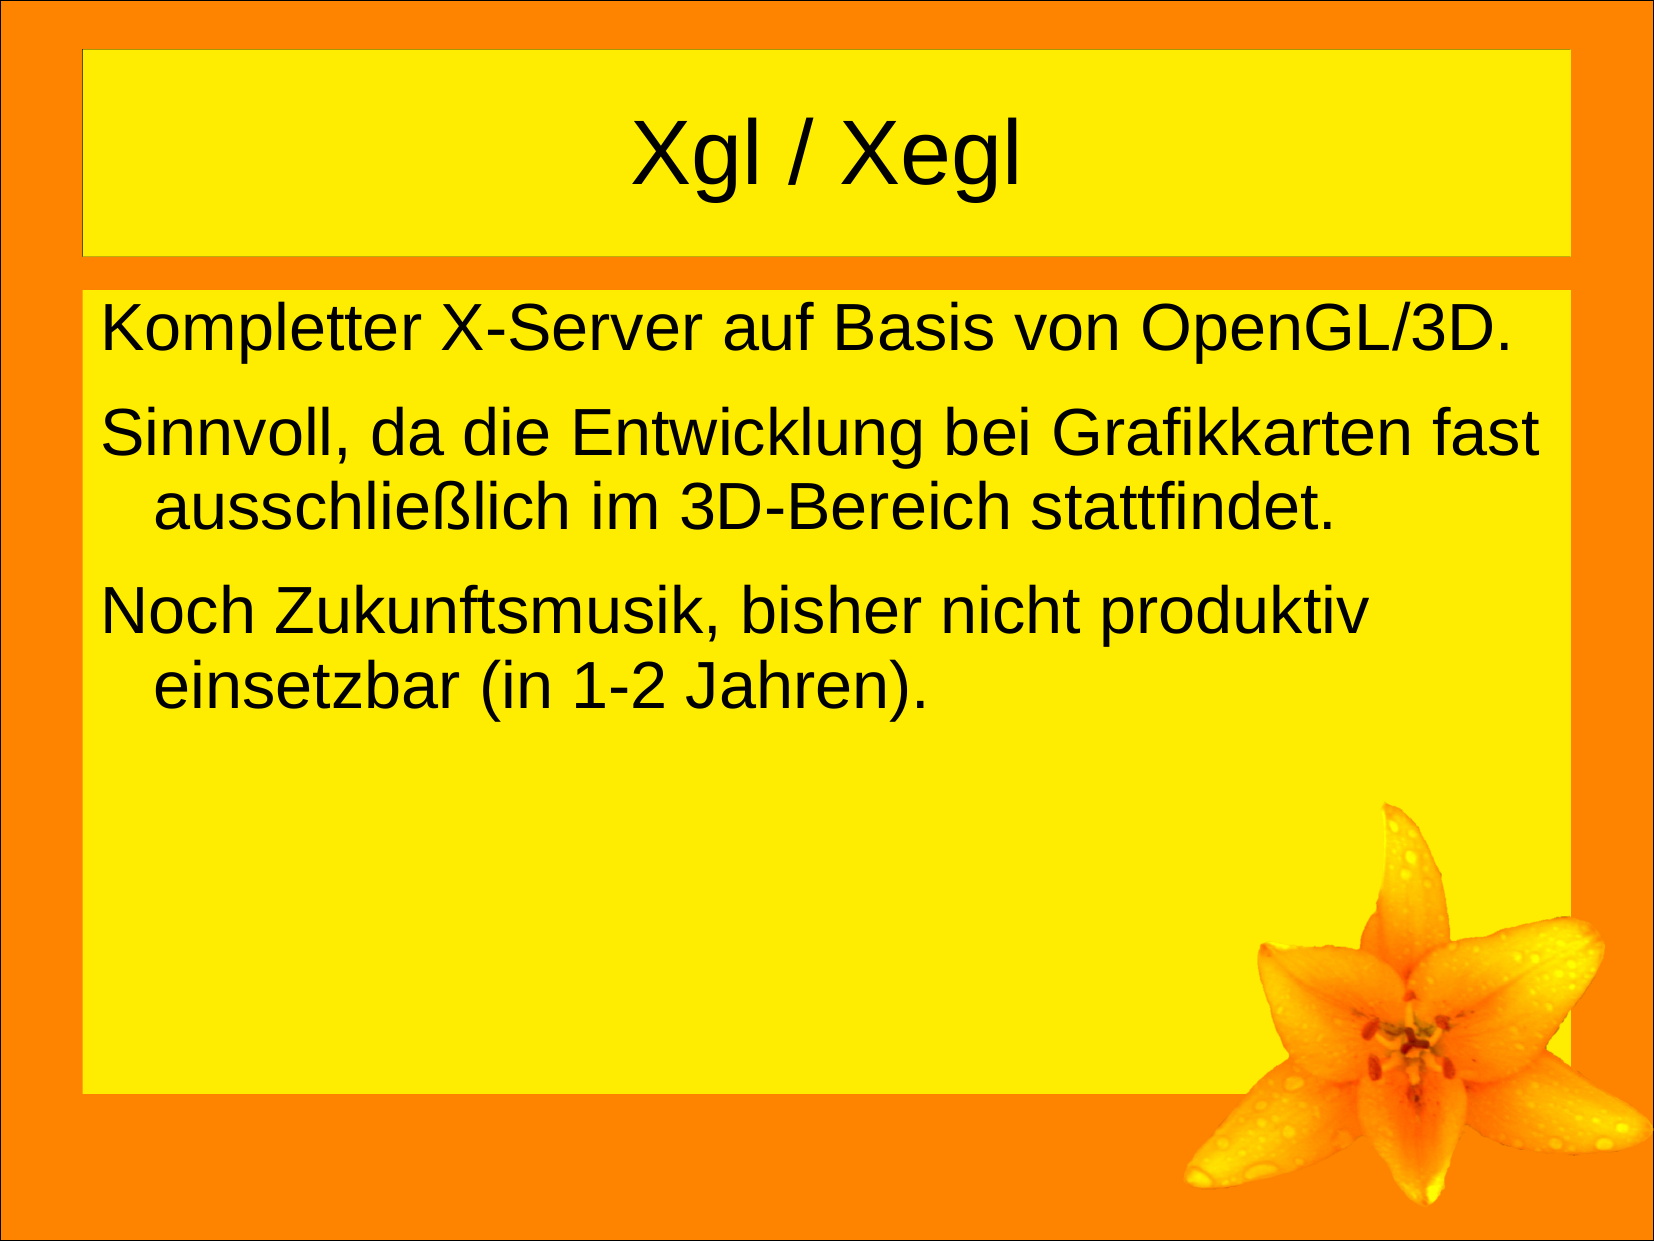

# Xgl / Xegl
Kompletter X-Server auf Basis von OpenGL/3D.
Sinnvoll, da die Entwicklung bei Grafikkarten fast ausschließlich im 3D-Bereich stattfindet.
Noch Zukunftsmusik, bisher nicht produktiv einsetzbar (in 1-2 Jahren).